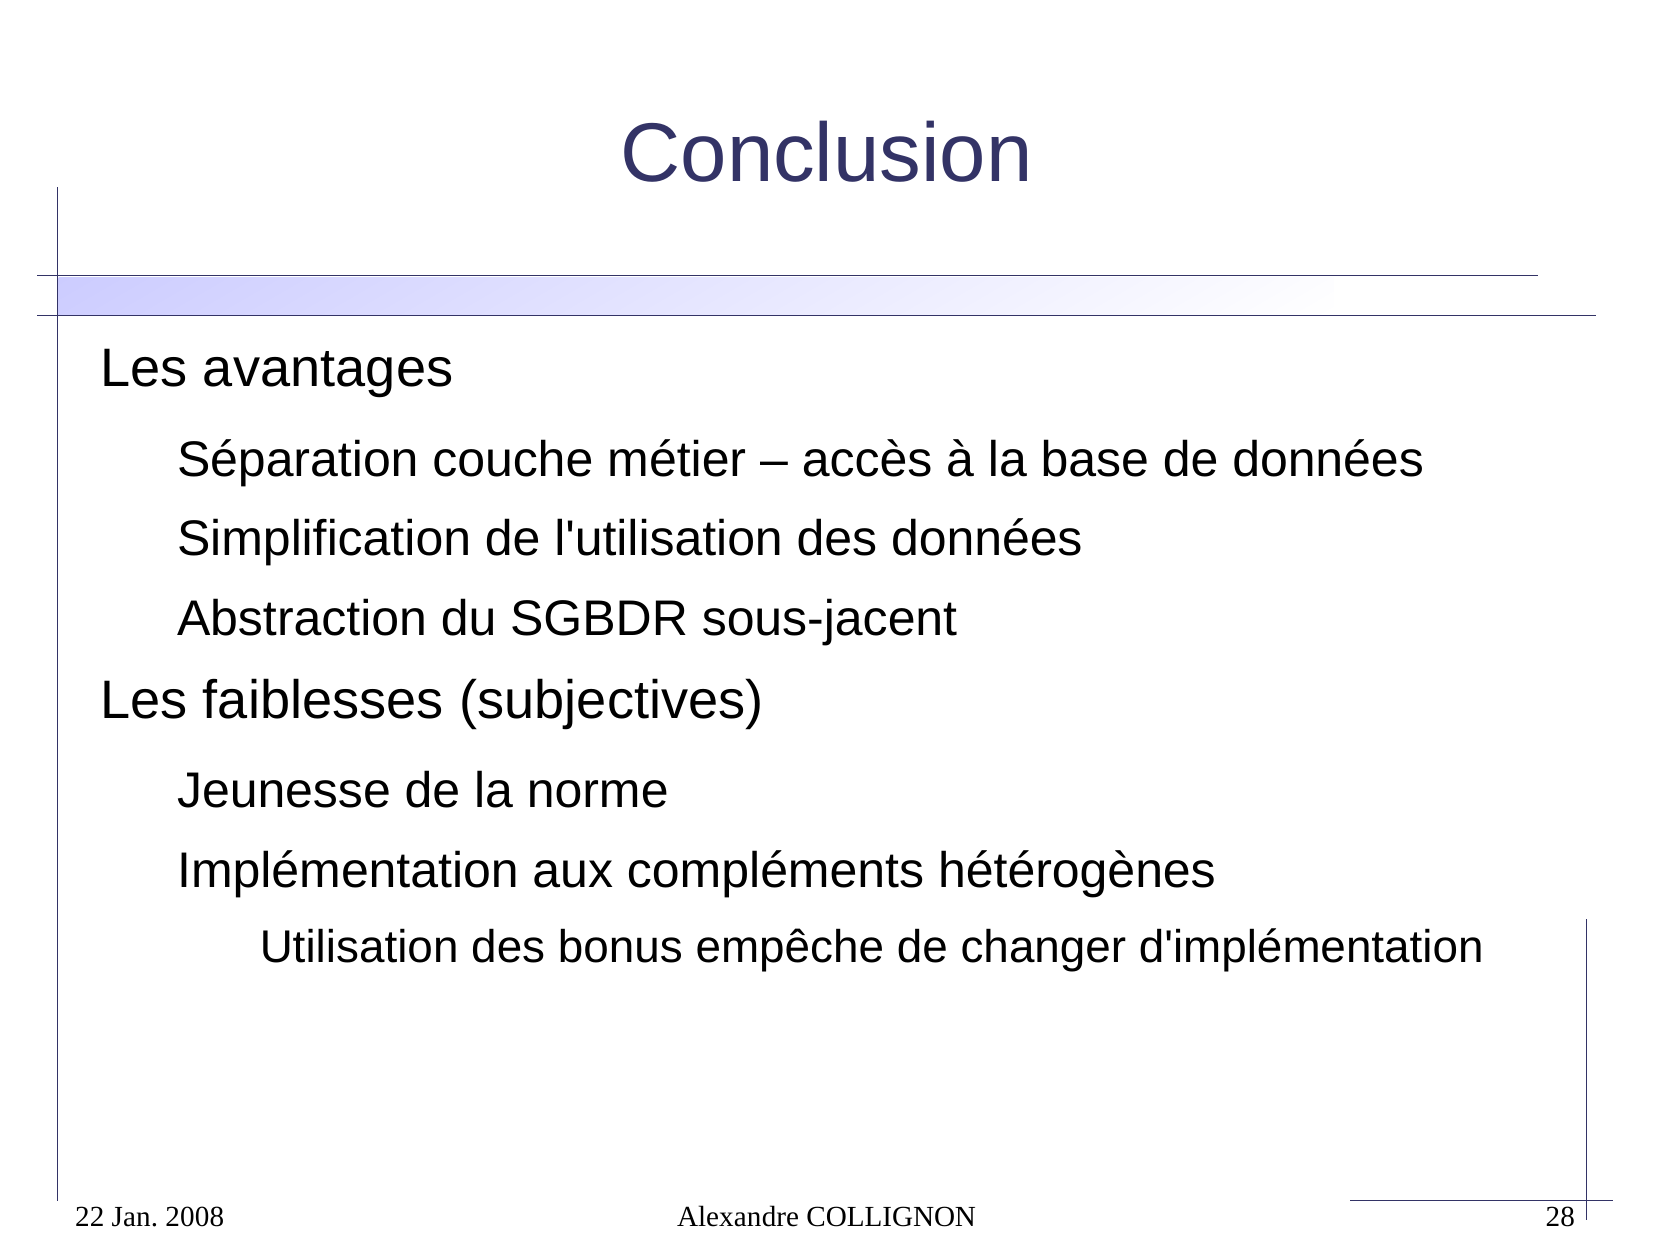

# Conclusion
Les avantages
Séparation couche métier – accès à la base de données
Simplification de l'utilisation des données
Abstraction du SGBDR sous-jacent
Les faiblesses (subjectives)
Jeunesse de la norme
Implémentation aux compléments hétérogènes
Utilisation des bonus empêche de changer d'implémentation
22 Jan. 2008
Alexandre COLLIGNON
28